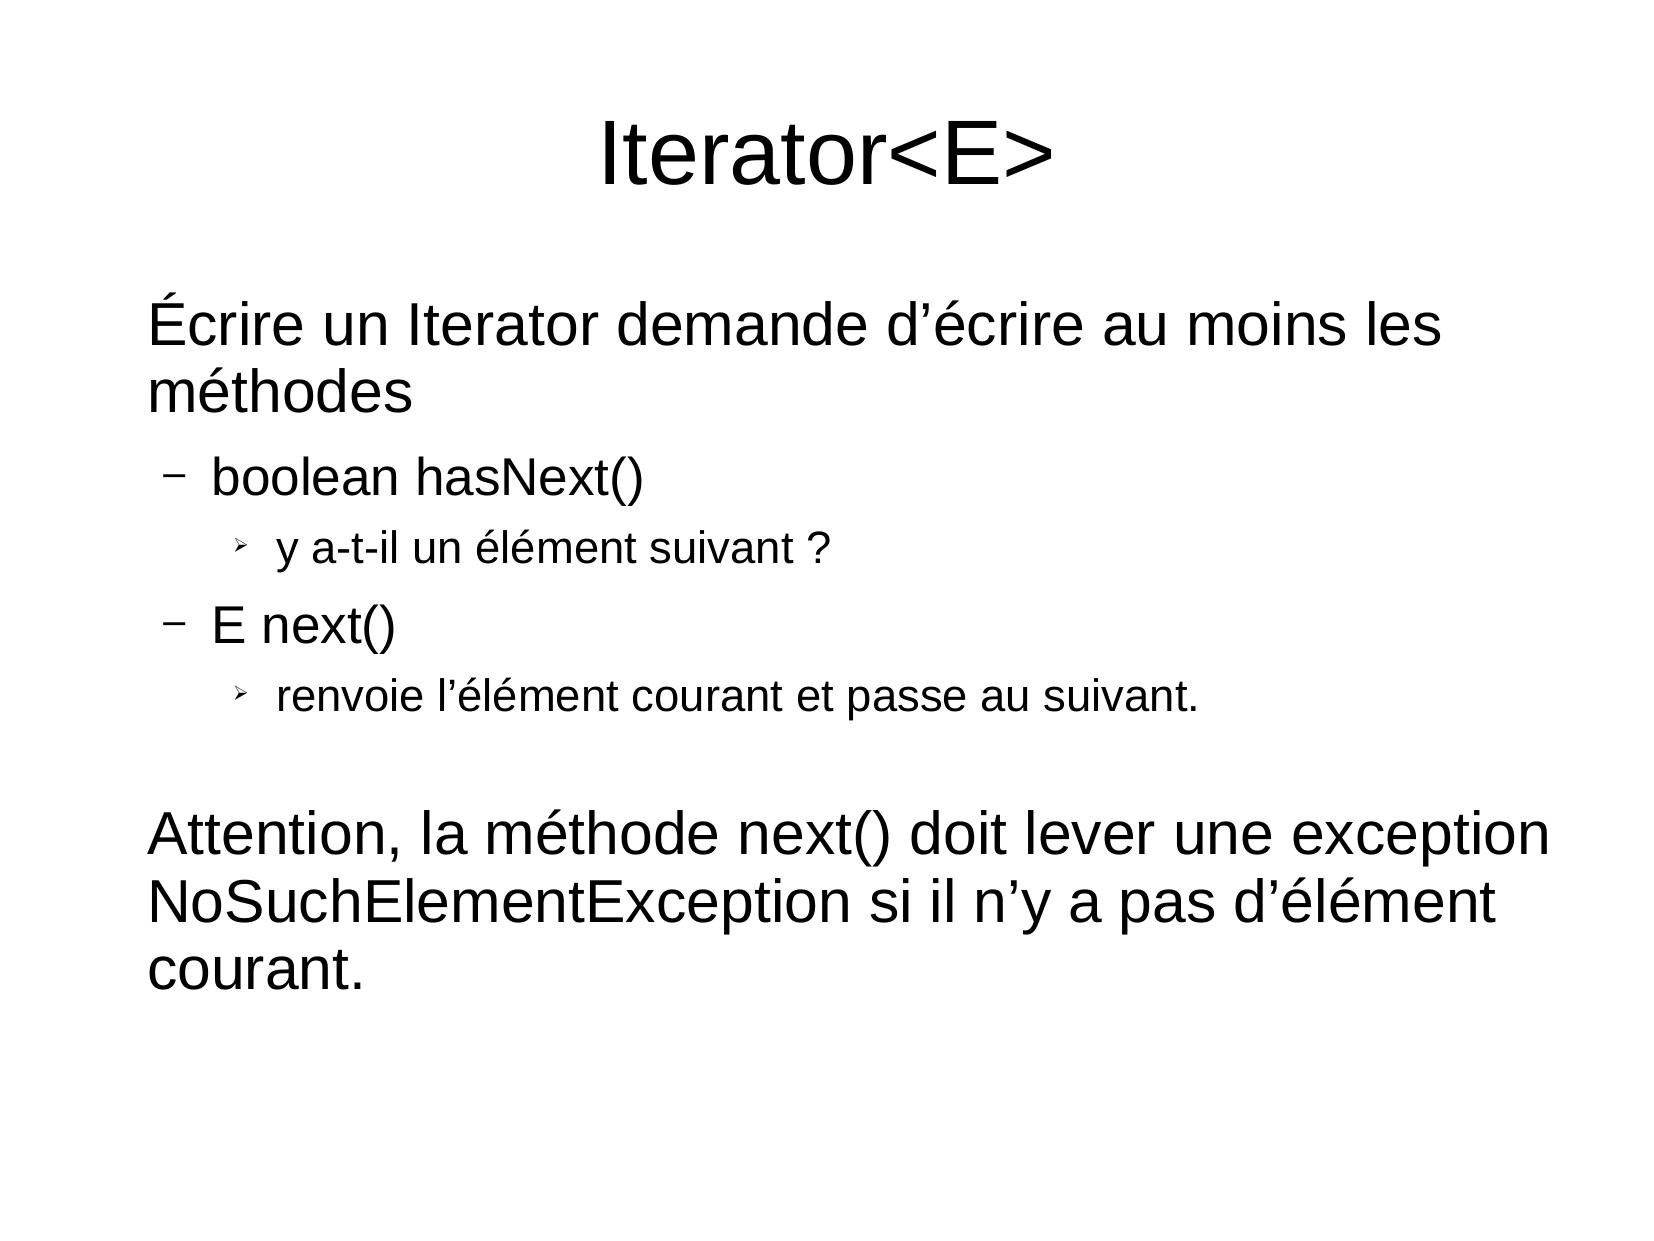

# Iterator<E>
Écrire un Iterator demande d’écrire au moins les méthodes
boolean hasNext()
y a-t-il un élément suivant ?
E next()
renvoie l’élément courant et passe au suivant.
Attention, la méthode next() doit lever une exception NoSuchElementException si il n’y a pas d’élément courant.